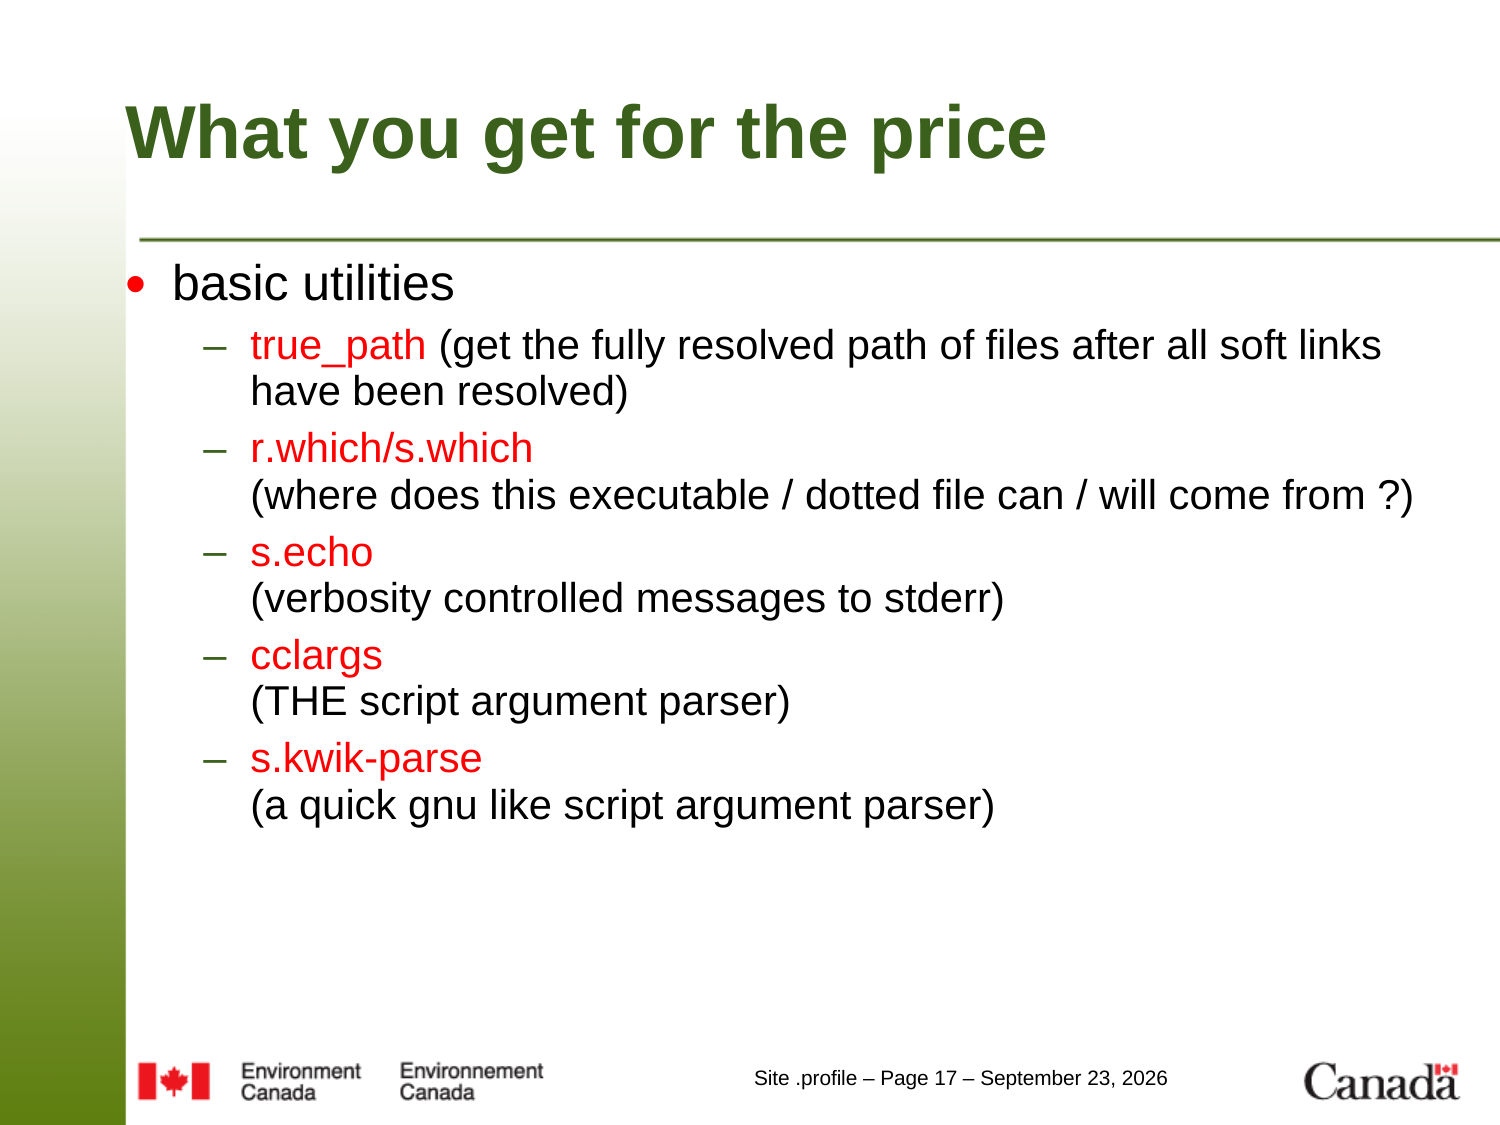

# What you get for the price
basic utilities
true_path (get the fully resolved path of files after all soft links have been resolved)
r.which/s.which
(where does this executable / dotted file can / will come from ?)
s.echo
(verbosity controlled messages to stderr)
cclargs
(THE script argument parser)
s.kwik-parse
(a quick gnu like script argument parser)